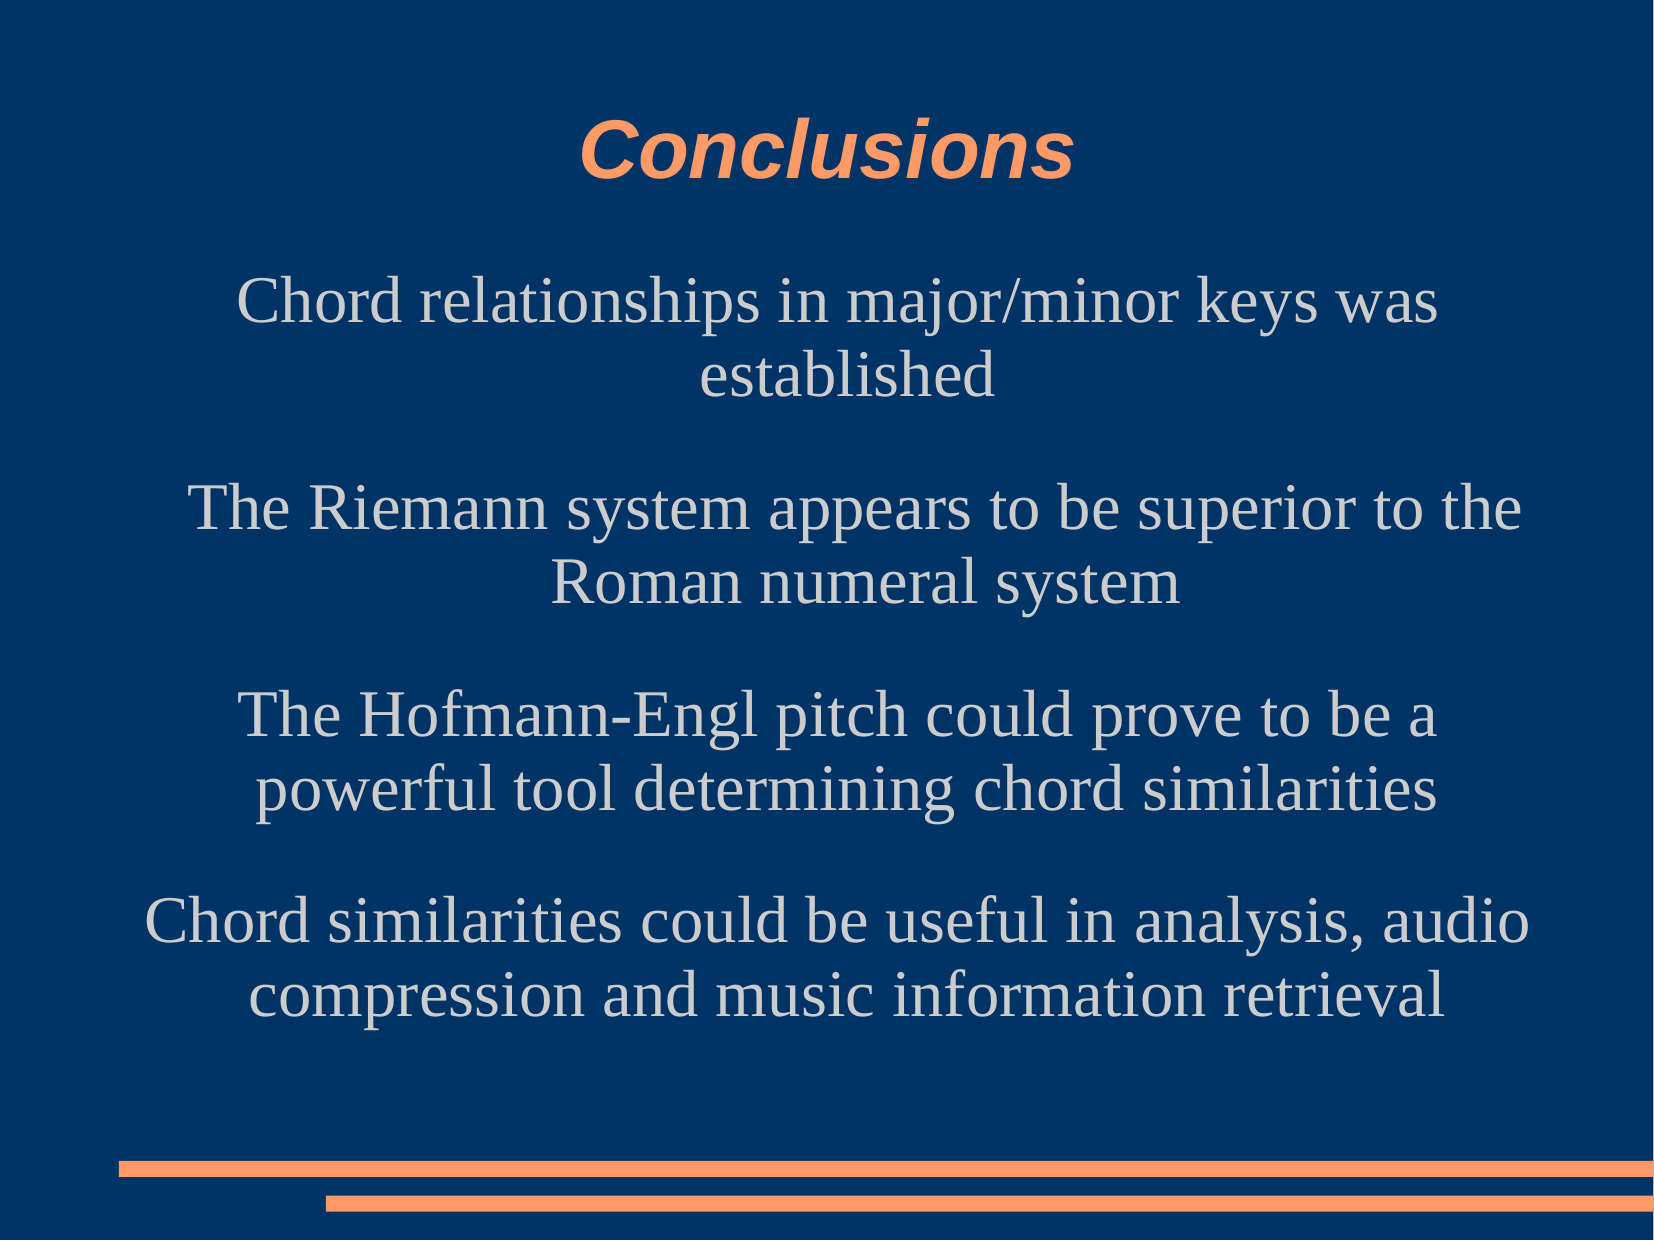

# Conclusions
 Chord relationships in major/minor keys was established
 The Riemann system appears to be superior to the Roman numeral system
 The Hofmann-Engl pitch could prove to be a powerful tool determining chord similarities
 Chord similarities could be useful in analysis, audio compression and music information retrieval